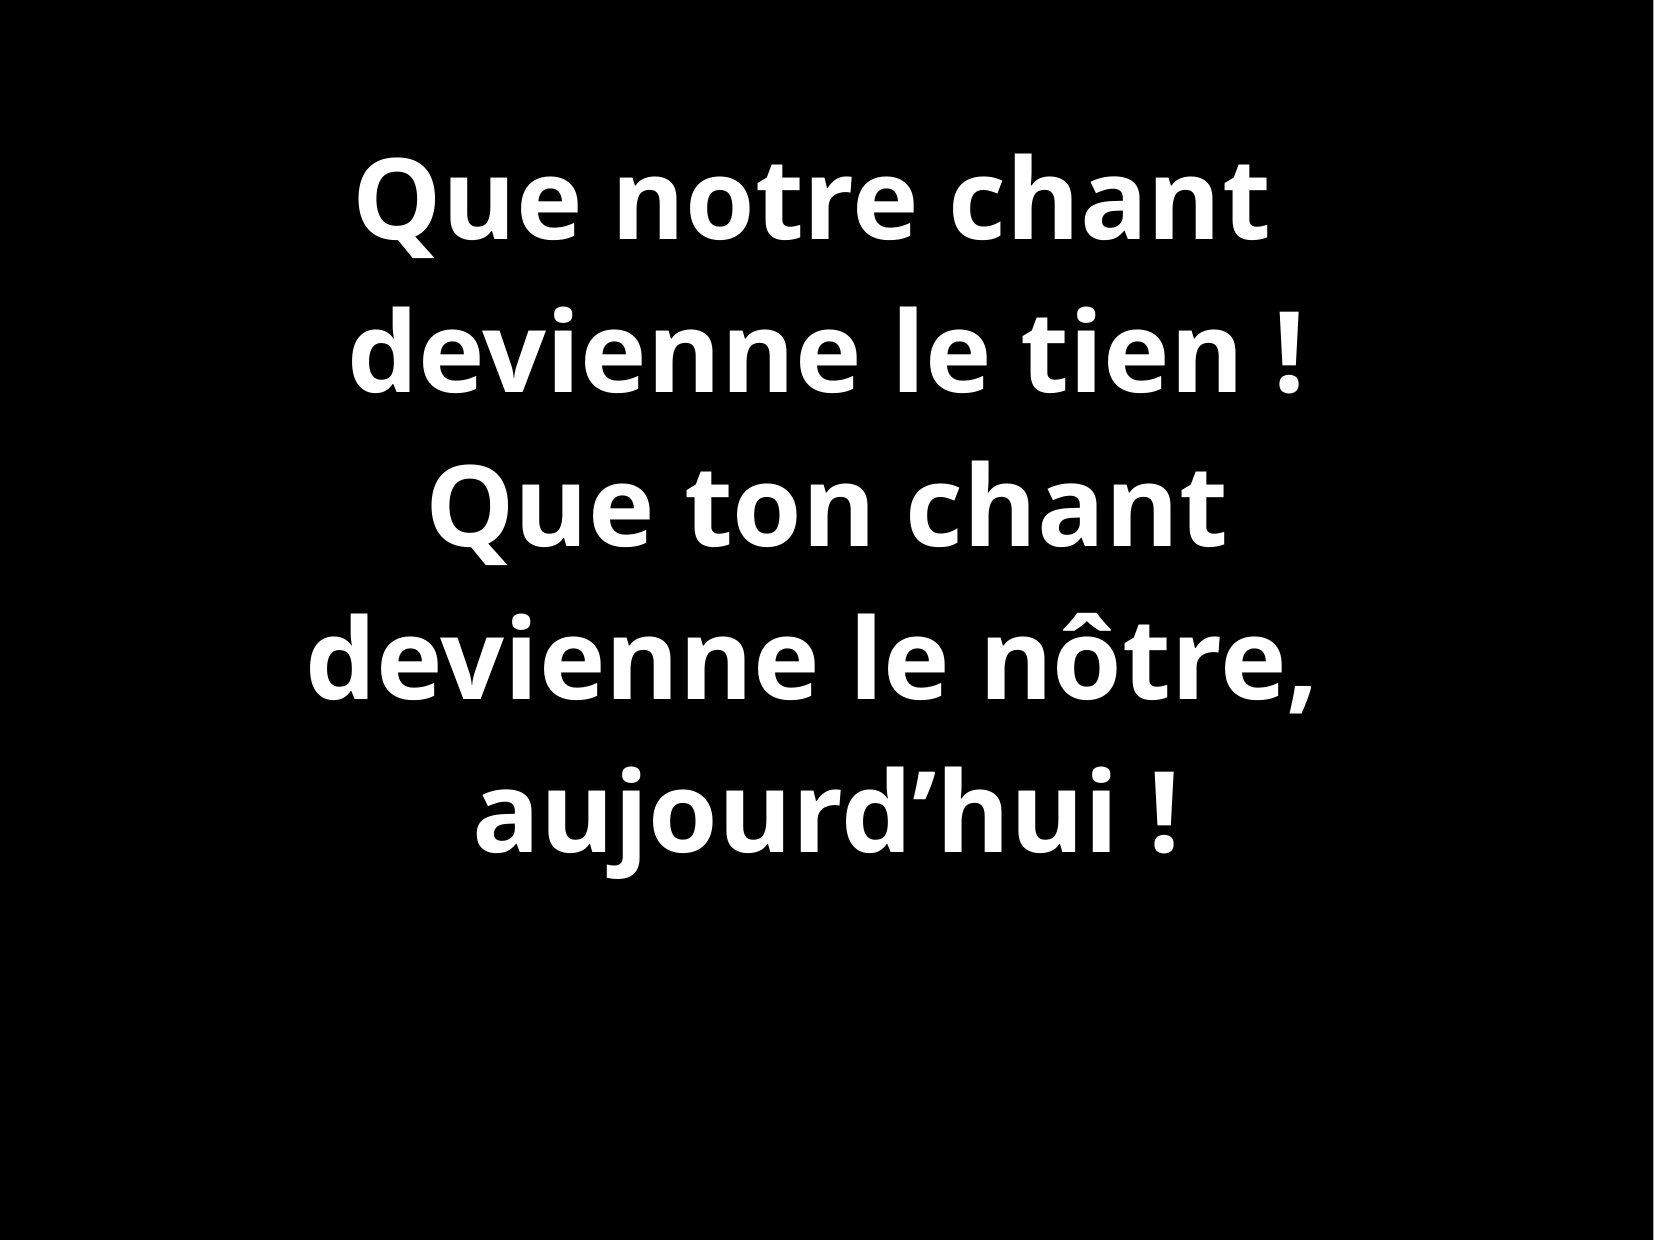

# Que notre chant
devienne le tien !
Que ton chant
devienne le nôtre,
aujourd’hui !